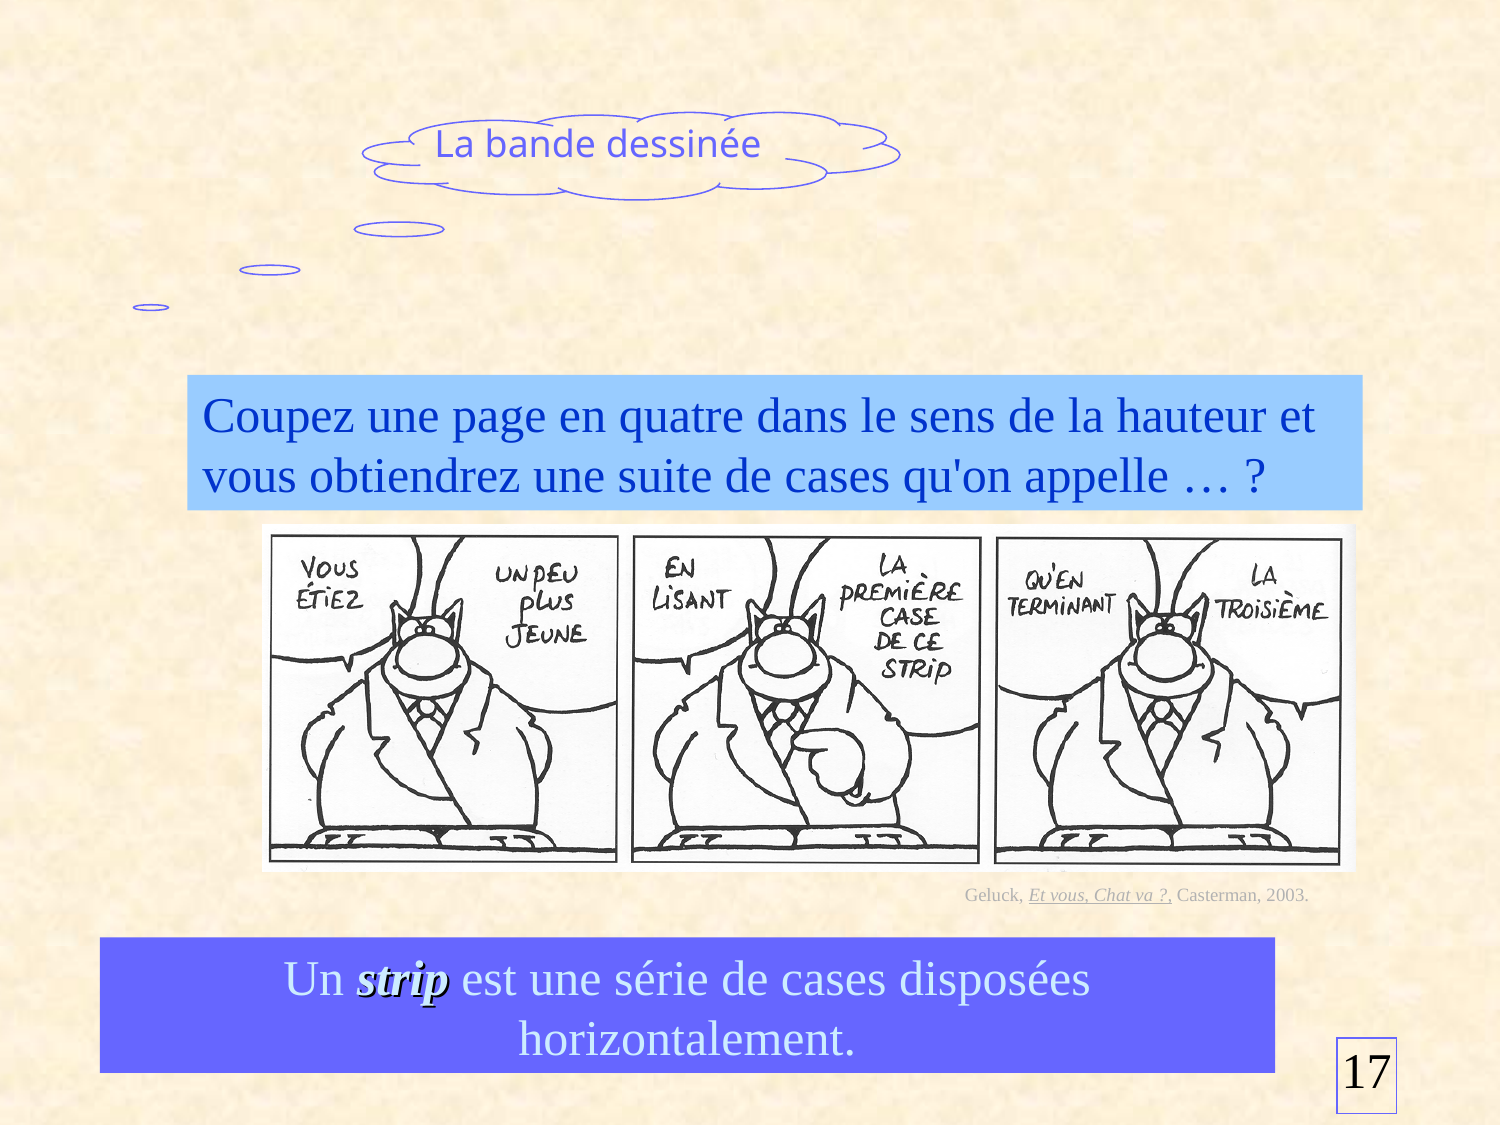

Coupez une page en quatre dans le sens de la hauteur et vous obtiendrez une suite de cases qu'on appelle … ?
Geluck, Et vous, Chat va ?, Casterman, 2003.
Un strip est une série de cases disposées horizontalement.
17